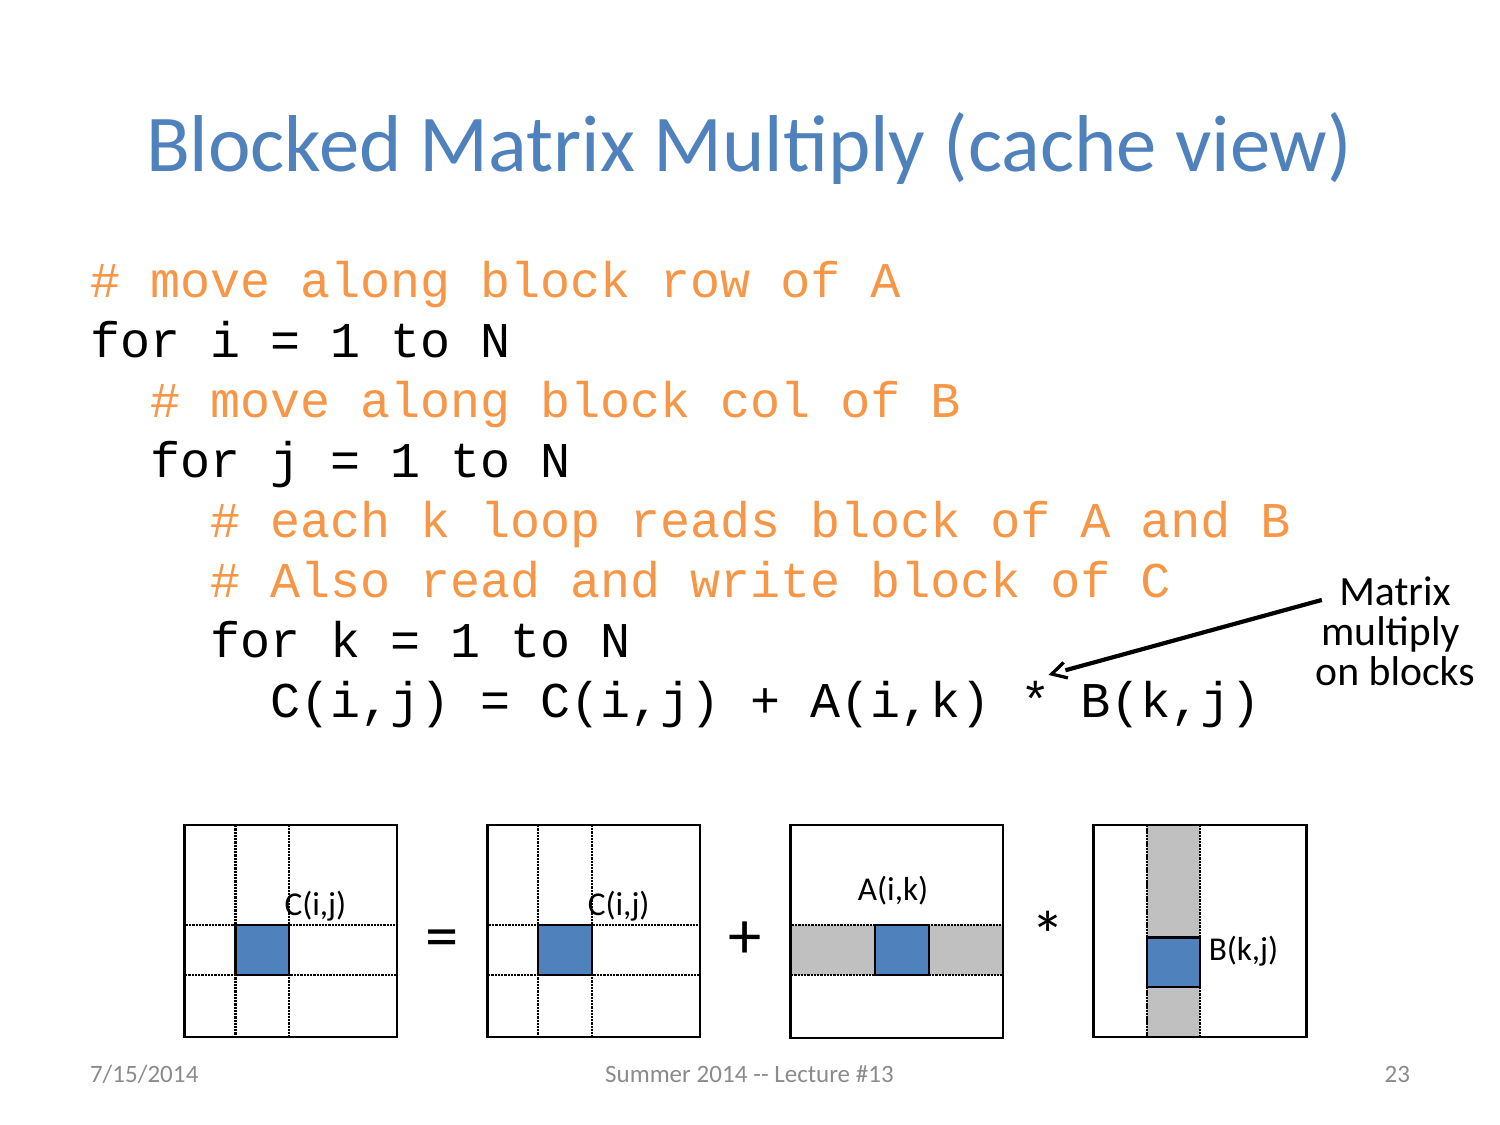

# Blocked Matrix Multiply (cache view)
# move along block row of A
for i = 1 to N
 # move along block col of B
 for j = 1 to N
 # each k loop reads block of A and B
 # Also read and write block of C
 for k = 1 to N
 C(i,j) = C(i,j) + A(i,k) * B(k,j)
Matrix multiply
on blocks
C(i,j)
C(i,j)
A(i,k)
B(k,j)
=
+
*
7/15/2014
Summer 2014 -- Lecture #13